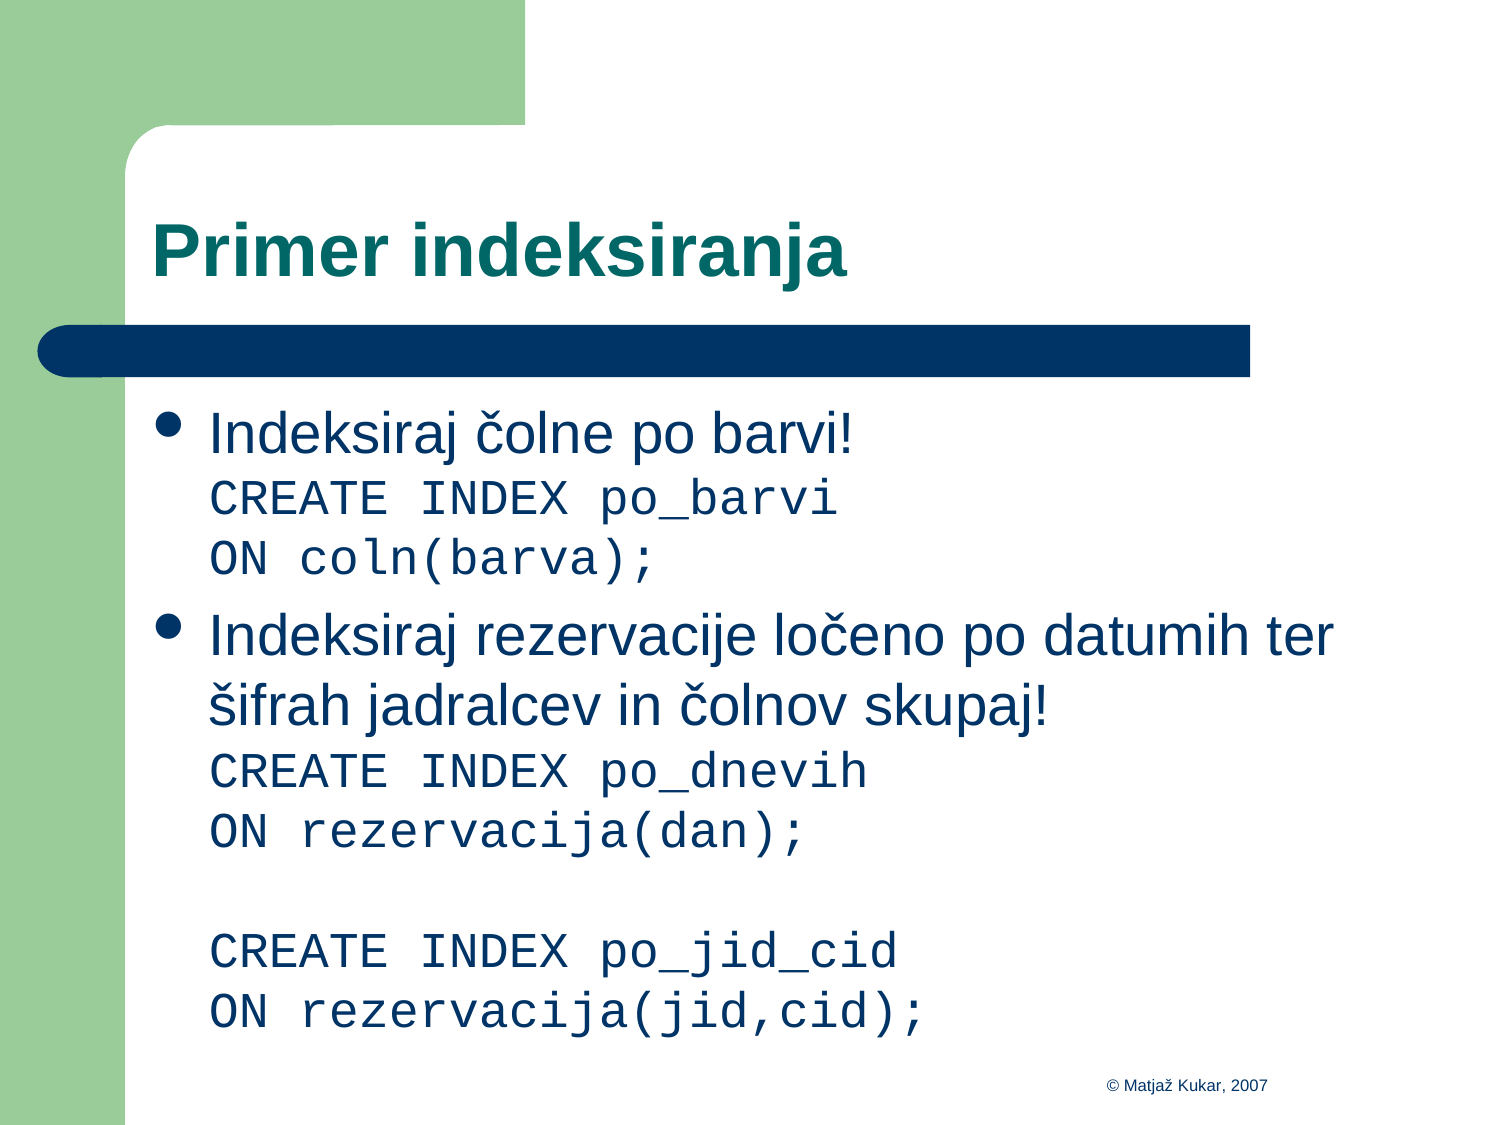

# Primer indeksiranja
Indeksiraj čolne po barvi!
CREATE INDEX po_barvi
ON coln(barva);
Indeksiraj rezervacije ločeno po datumih ter šifrah jadralcev in čolnov skupaj!
CREATE INDEX po_dnevih
ON rezervacija(dan);
CREATE INDEX po_jid_cid
ON rezervacija(jid,cid);
© Matjaž Kukar, 2007